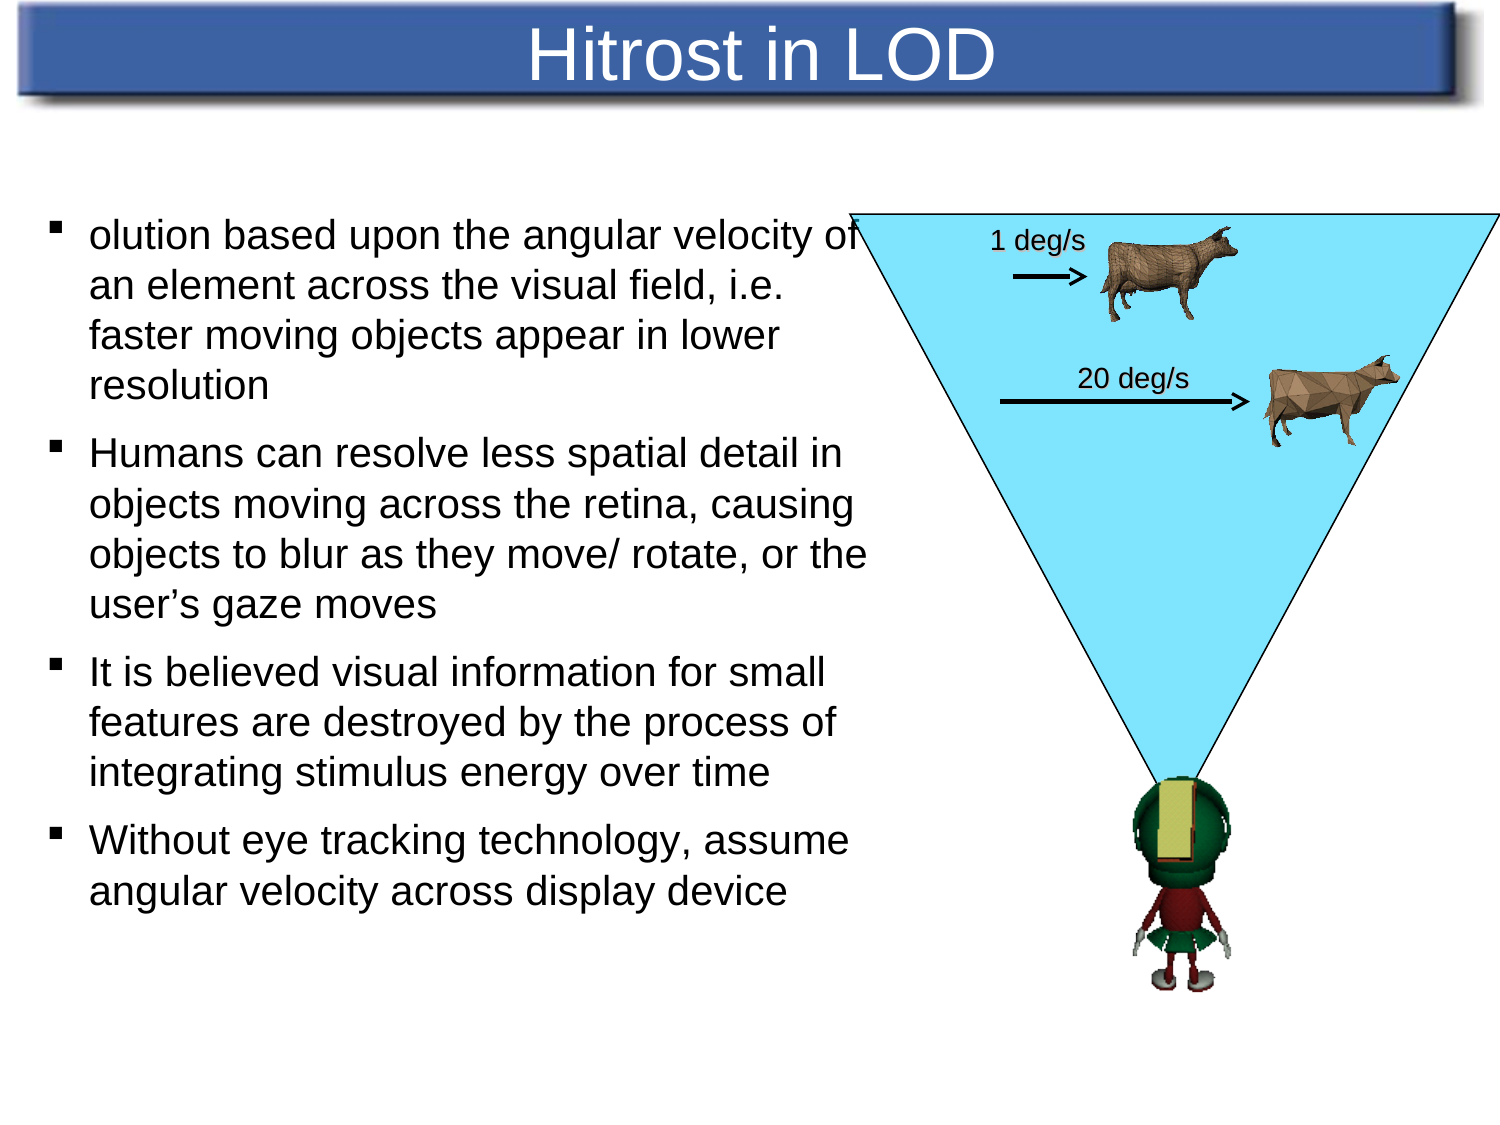

# Hitrost in LOD
olution based upon the angular velocity of an element across the visual field, i.e. faster moving objects appear in lower resolution
Humans can resolve less spatial detail in objects moving across the retina, causing objects to blur as they move/ rotate, or the user’s gaze moves
It is believed visual information for small features are destroyed by the process of integrating stimulus energy over time
Without eye tracking technology, assume angular velocity across display device
1 deg/s
20 deg/s